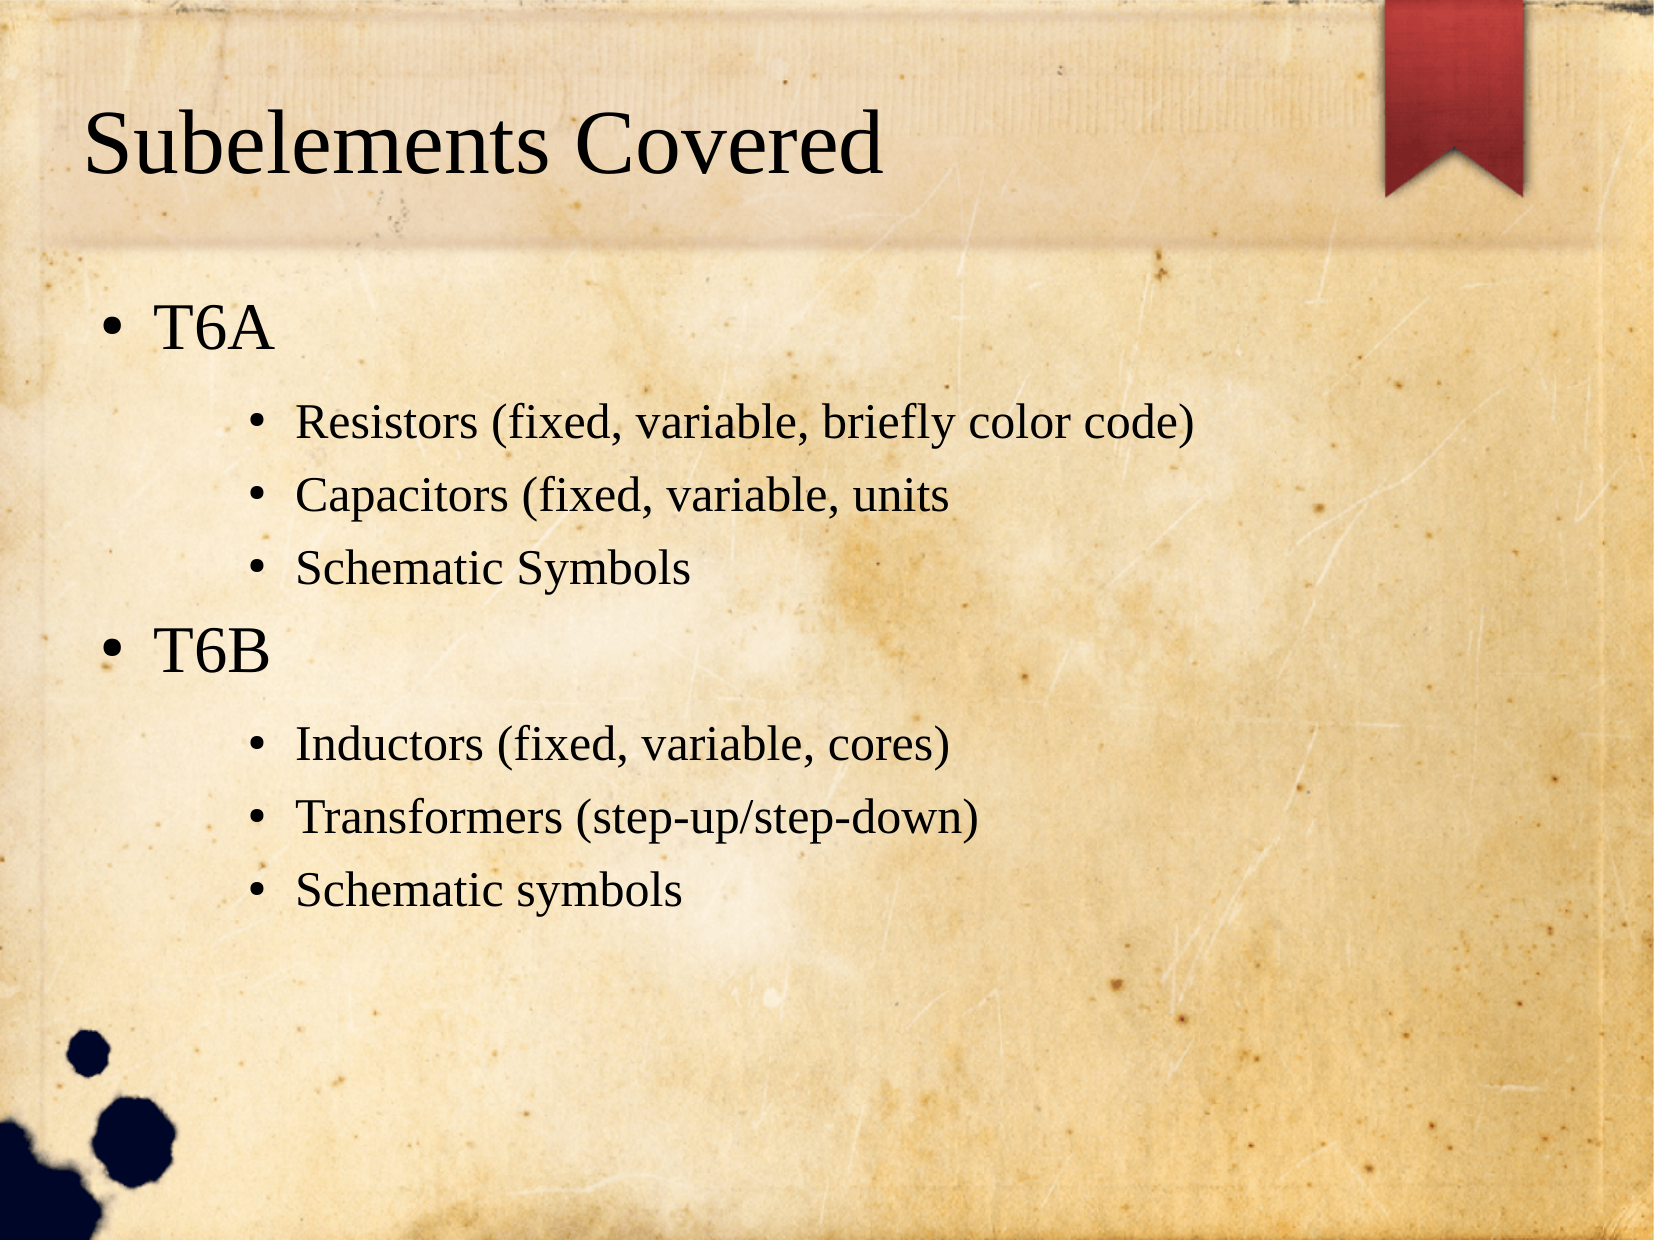

# Subelements Covered
T6A
Resistors (fixed, variable, briefly color code)
Capacitors (fixed, variable, units
Schematic Symbols
T6B
Inductors (fixed, variable, cores)
Transformers (step-up/step-down)
Schematic symbols